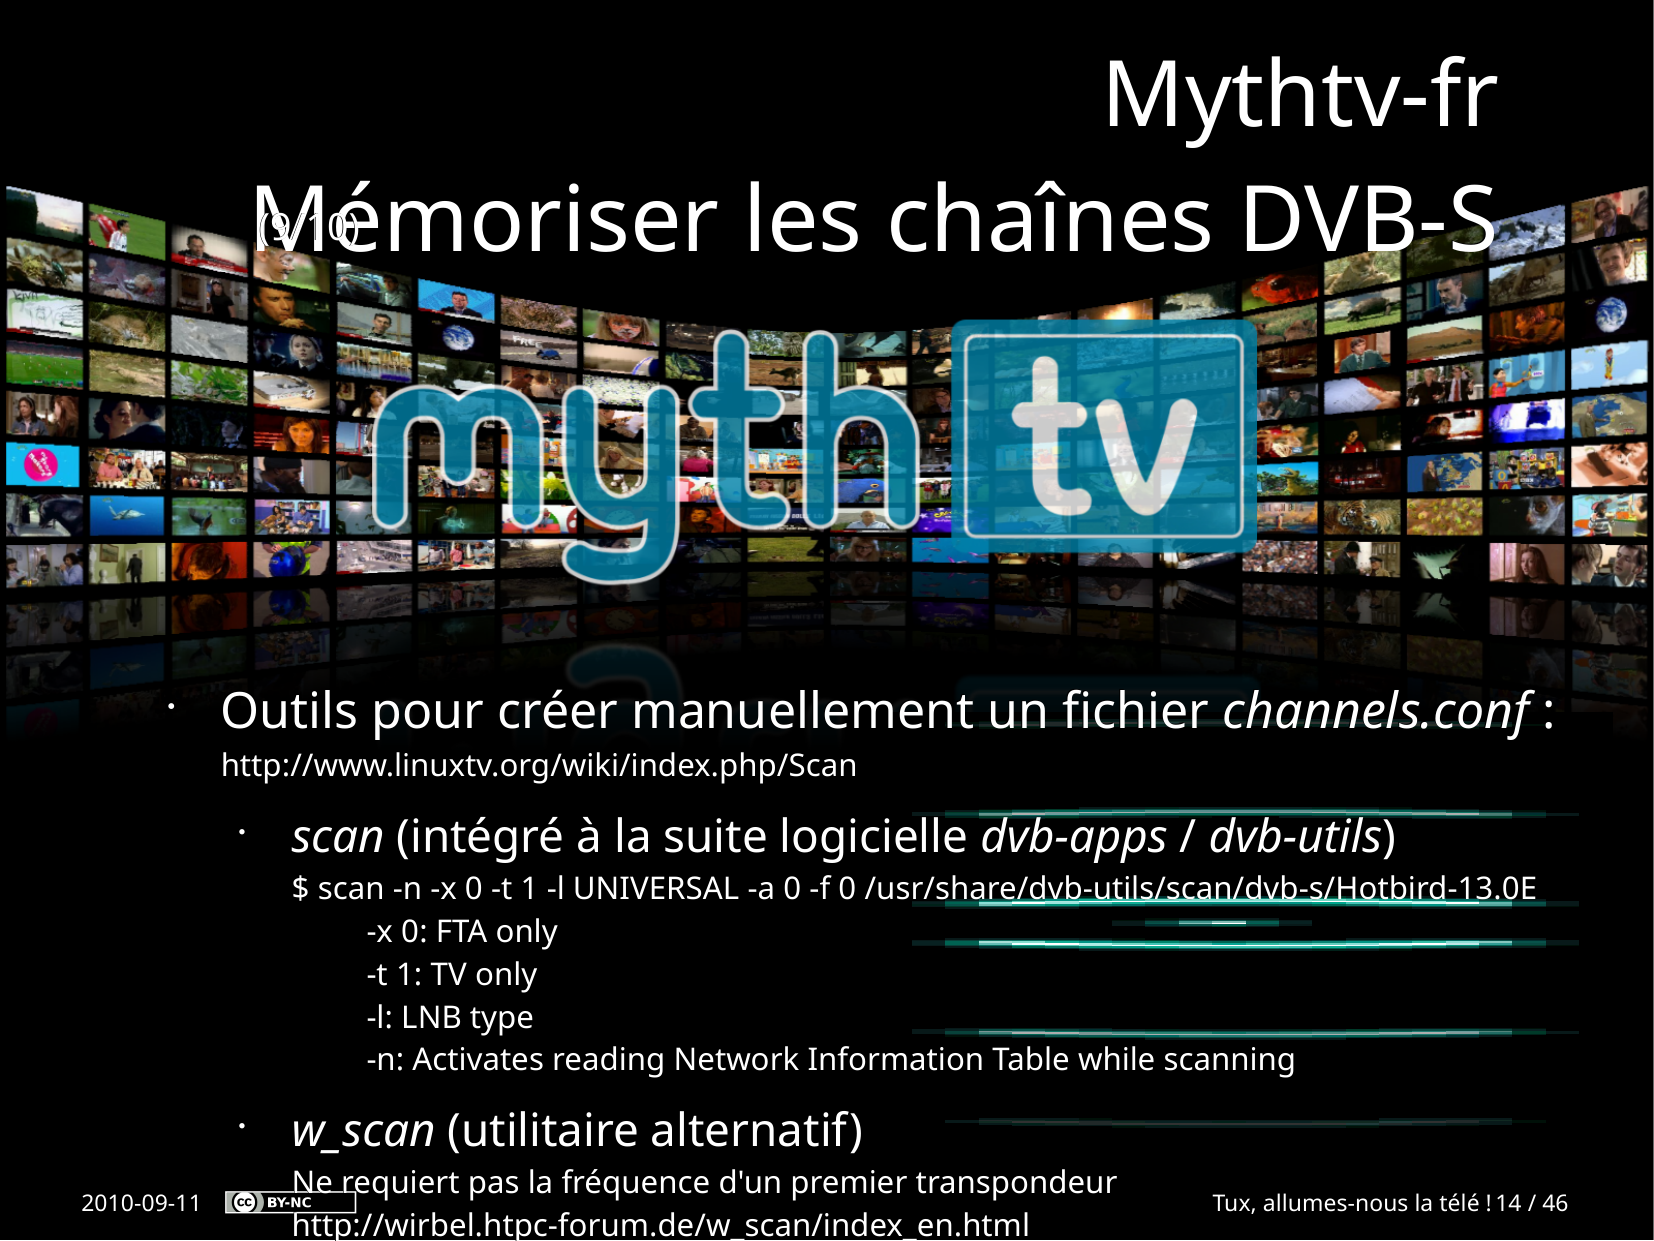

# Mythtv-fr Mémoriser les chaînes DVB-S
(9/10)
Outils pour créer manuellement un fichier channels.conf :
http://www.linuxtv.org/wiki/index.php/Scan
scan (intégré à la suite logicielle dvb-apps / dvb-utils)
$ scan -n -x 0 -t 1 -l UNIVERSAL -a 0 -f 0 /usr/share/dvb-utils/scan/dvb-s/Hotbird-13.0E
	-x 0: FTA only
	-t 1: TV only
	-l: LNB type
	-n: Activates reading Network Information Table while scanning
w_scan (utilitaire alternatif)
Ne requiert pas la fréquence d'un premier transpondeur
http://wirbel.htpc-forum.de/w_scan/index_en.html
2010-09-11
Tux, allumes-nous la télé !
14